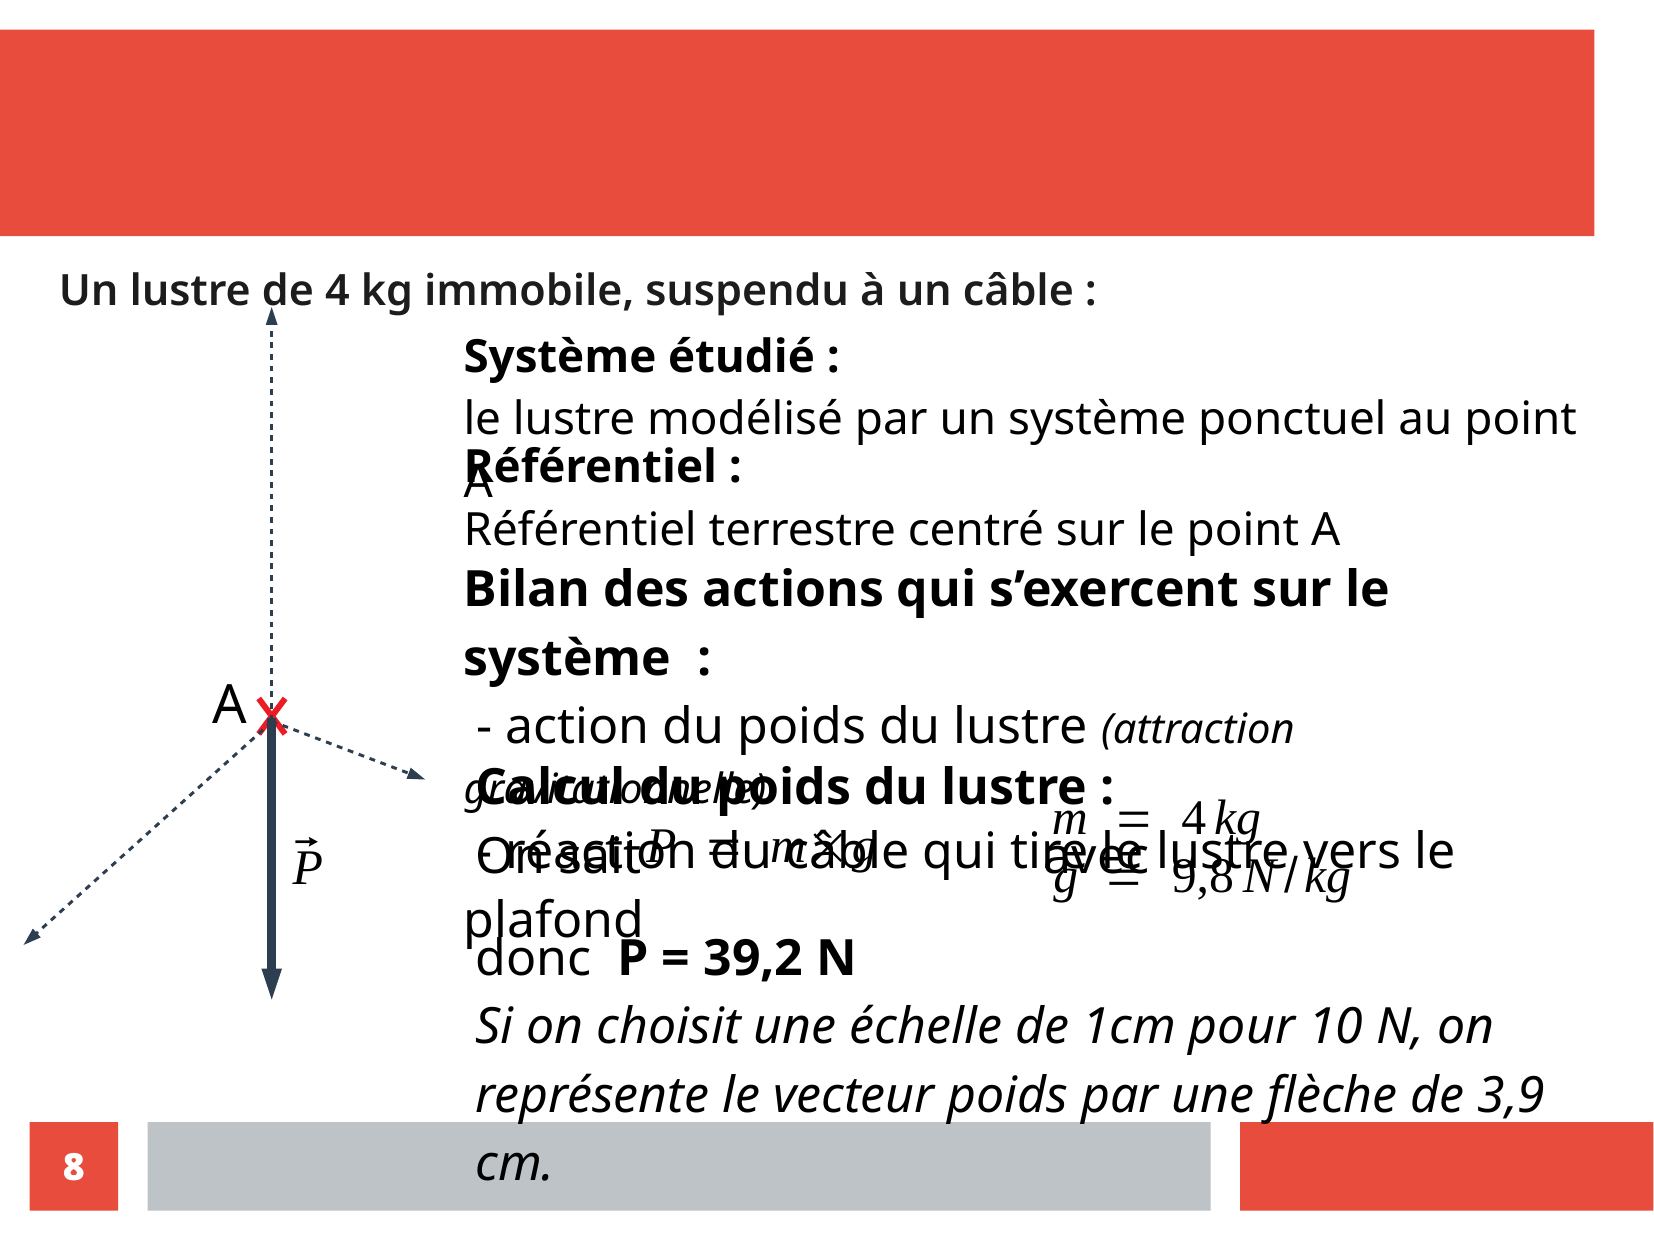

#
Un lustre de 4 kg immobile, suspendu à un câble :
Système étudié :
le lustre modélisé par un système ponctuel au point A
Référentiel :
Référentiel terrestre centré sur le point A
Bilan des actions qui s’exercent sur le système  :
 - action du poids du lustre (attraction gravitationnelle)
 - réaction du câble qui tire le lustre vers le plafond
A
Calcul du poids du lustre :
On sait avec
donc P = 39,2 N
Si on choisit une échelle de 1cm pour 10 N, on représente le vecteur poids par une flèche de 3,9 cm.
8